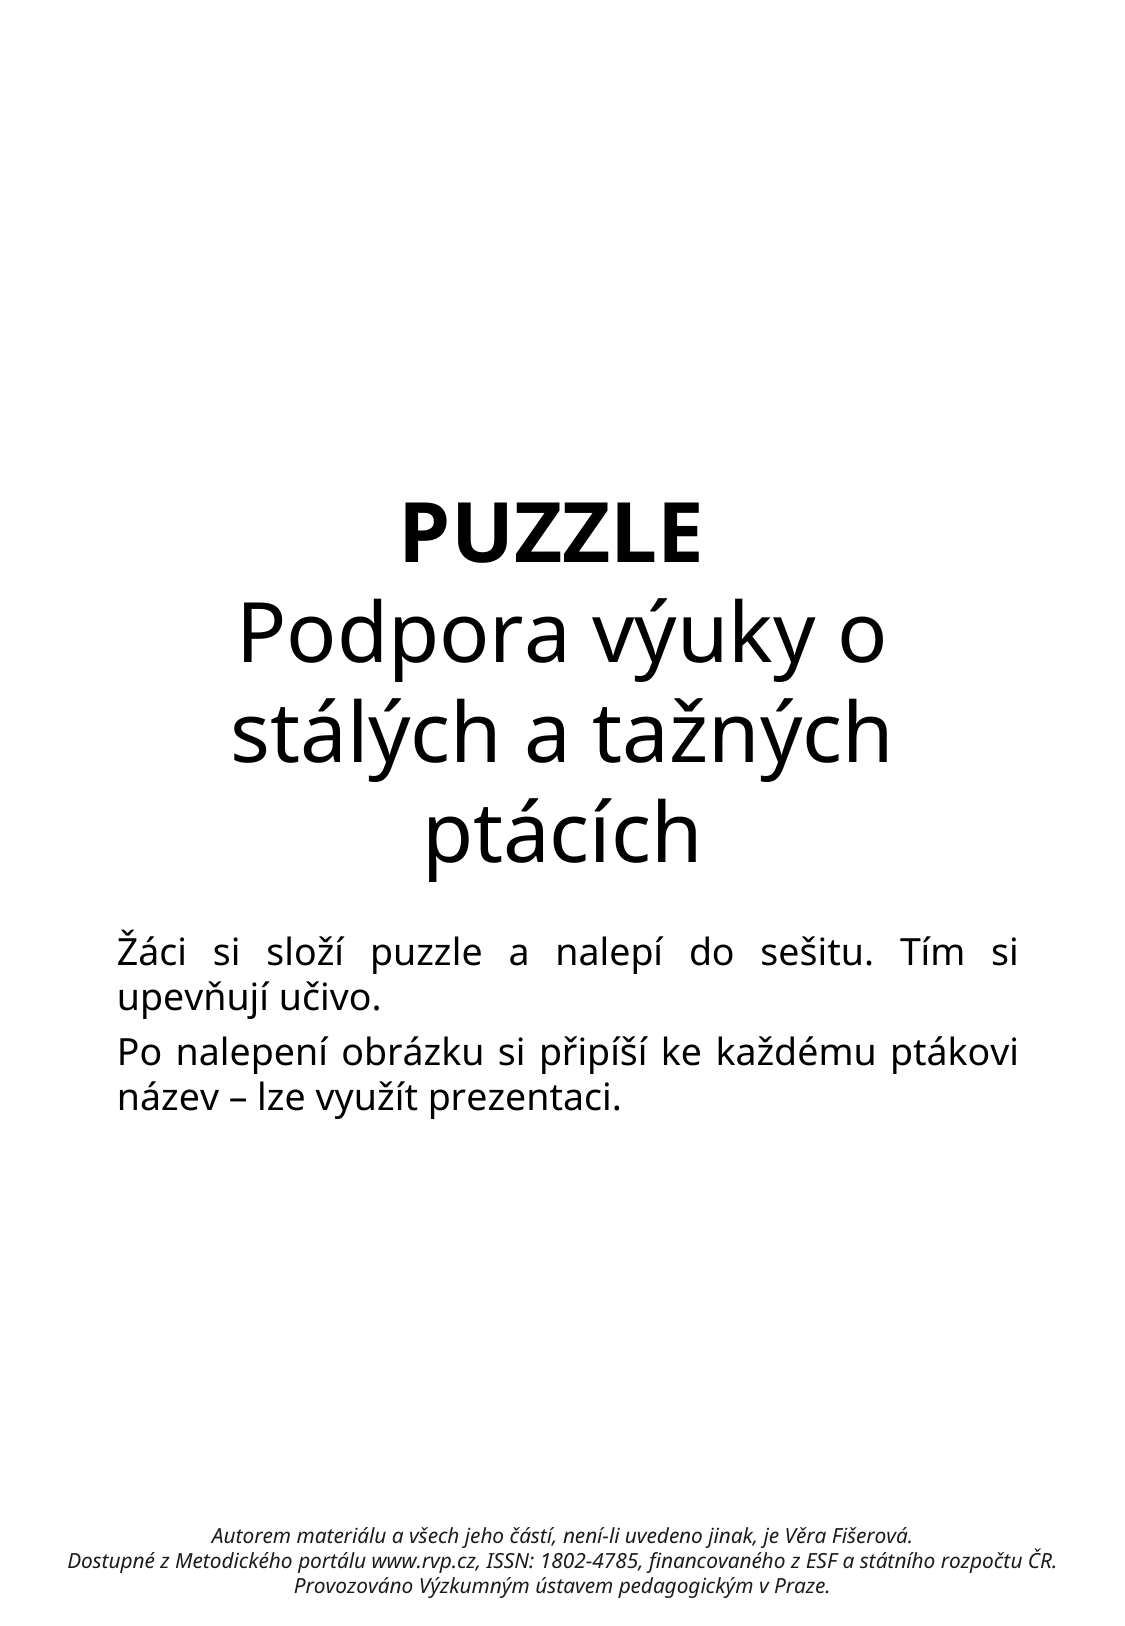

# PUZZLE Podpora výuky o stálých a tažných ptácích
Žáci si složí puzzle a nalepí do sešitu. Tím si upevňují učivo.
Po nalepení obrázku si připíší ke každému ptákovi název – lze využít prezentaci.
Autorem materiálu a všech jeho částí, není-li uvedeno jinak, je Věra Fišerová.
Dostupné z Metodického portálu www.rvp.cz, ISSN: 1802-4785, financovaného z ESF a státního rozpočtu ČR.
Provozováno Výzkumným ústavem pedagogickým v Praze.